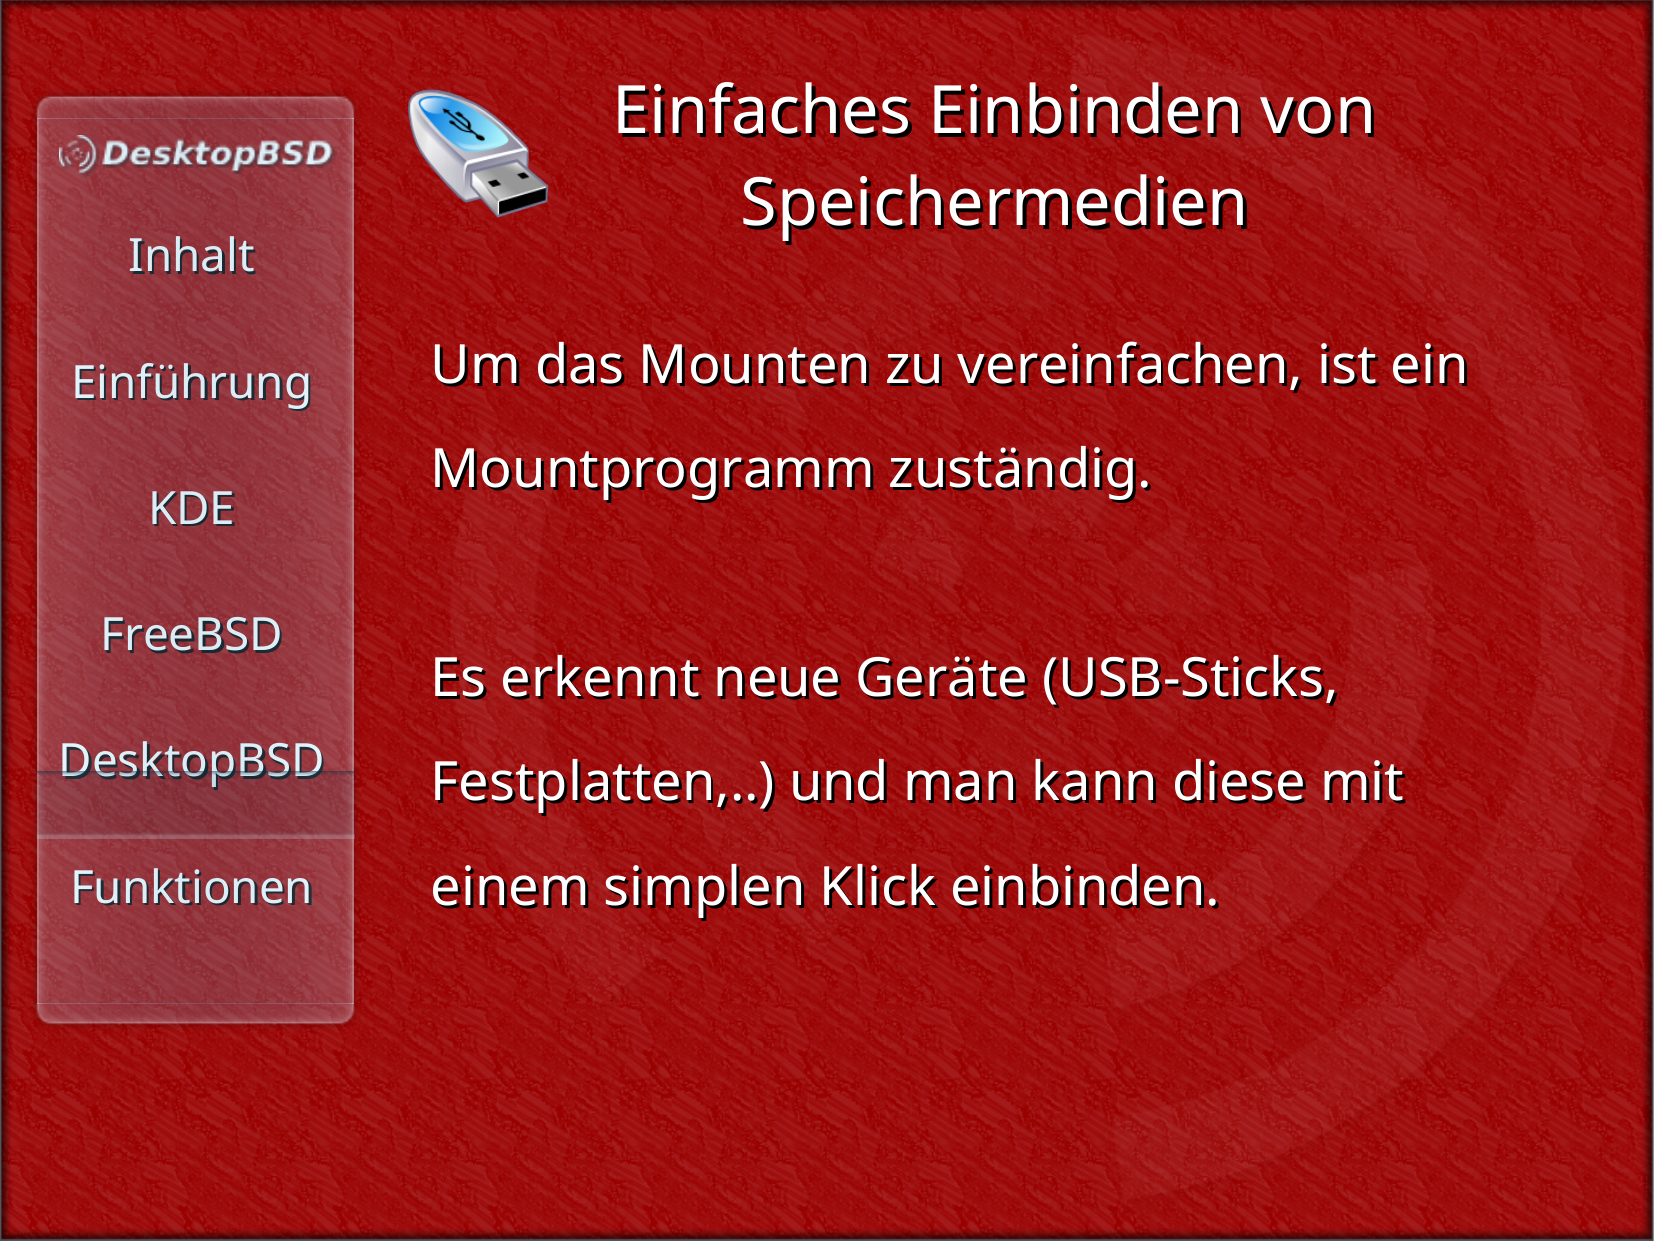

# Einfaches Einbinden von Speichermedien
Um das Mounten zu vereinfachen, ist ein
Mountprogramm zuständig.
Es erkennt neue Geräte (USB-Sticks,
Festplatten,..) und man kann diese mit
einem simplen Klick einbinden.